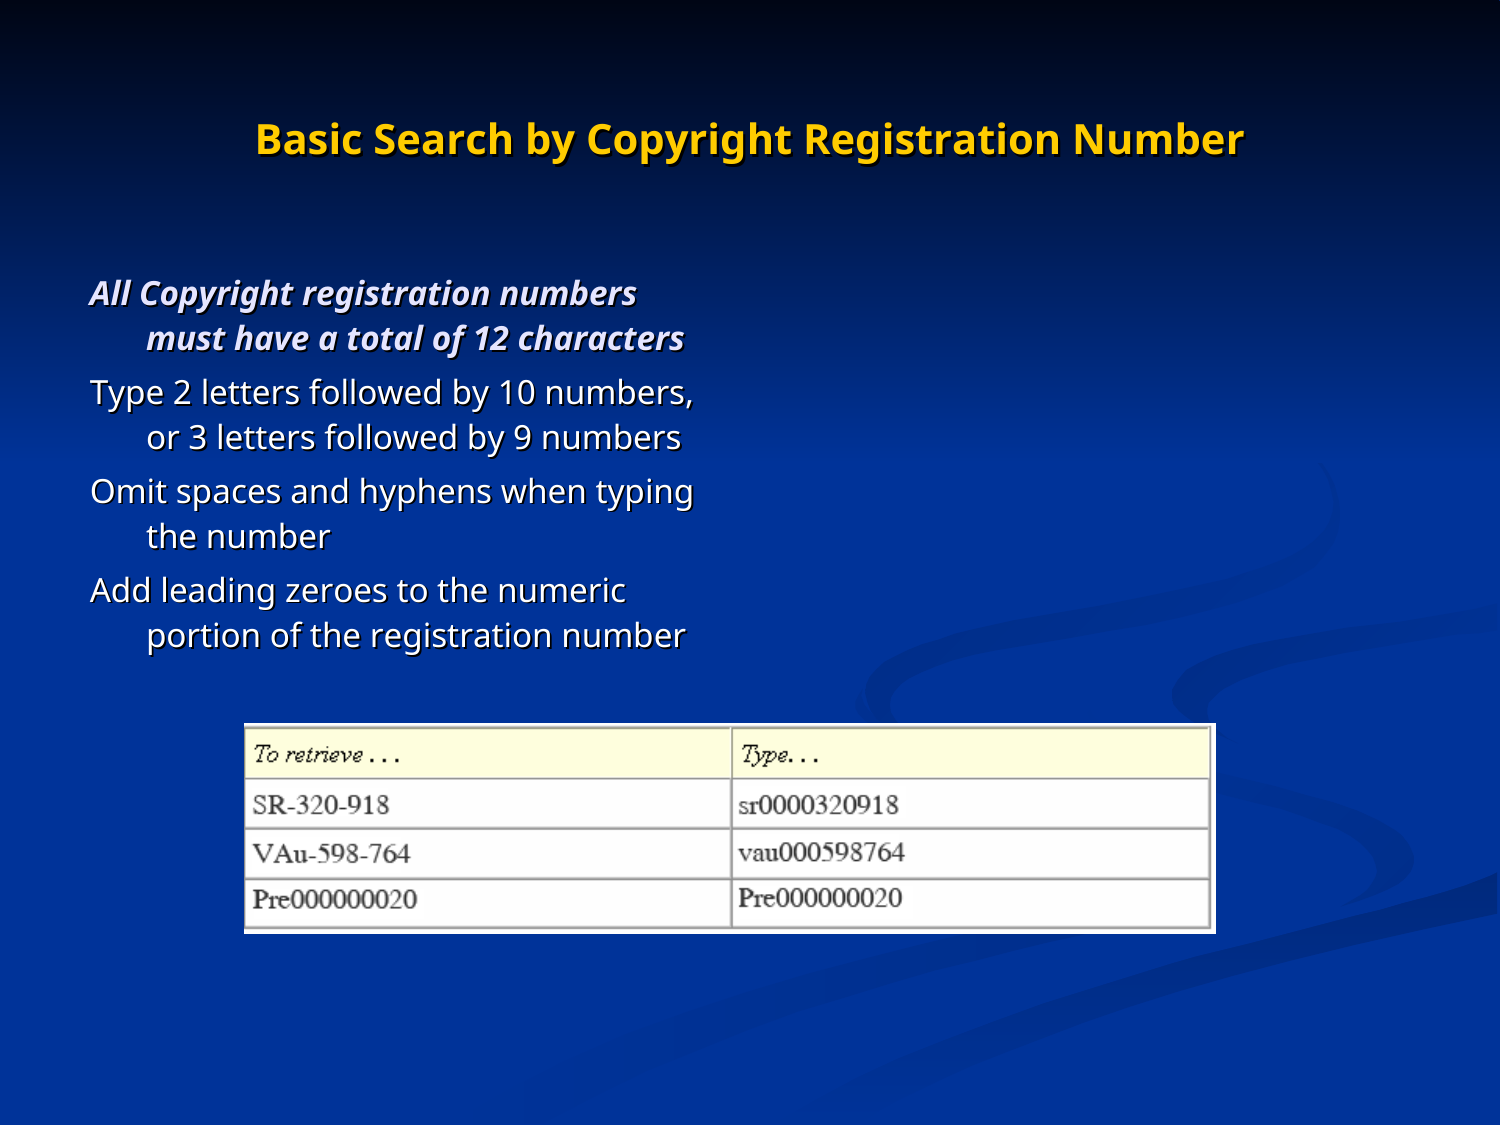

# Basic Search by Copyright Registration Number
All Copyright registration numbers must have a total of 12 characters
Type 2 letters followed by 10 numbers, or 3 letters followed by 9 numbers
Omit spaces and hyphens when typing the number
Add leading zeroes to the numeric portion of the registration number